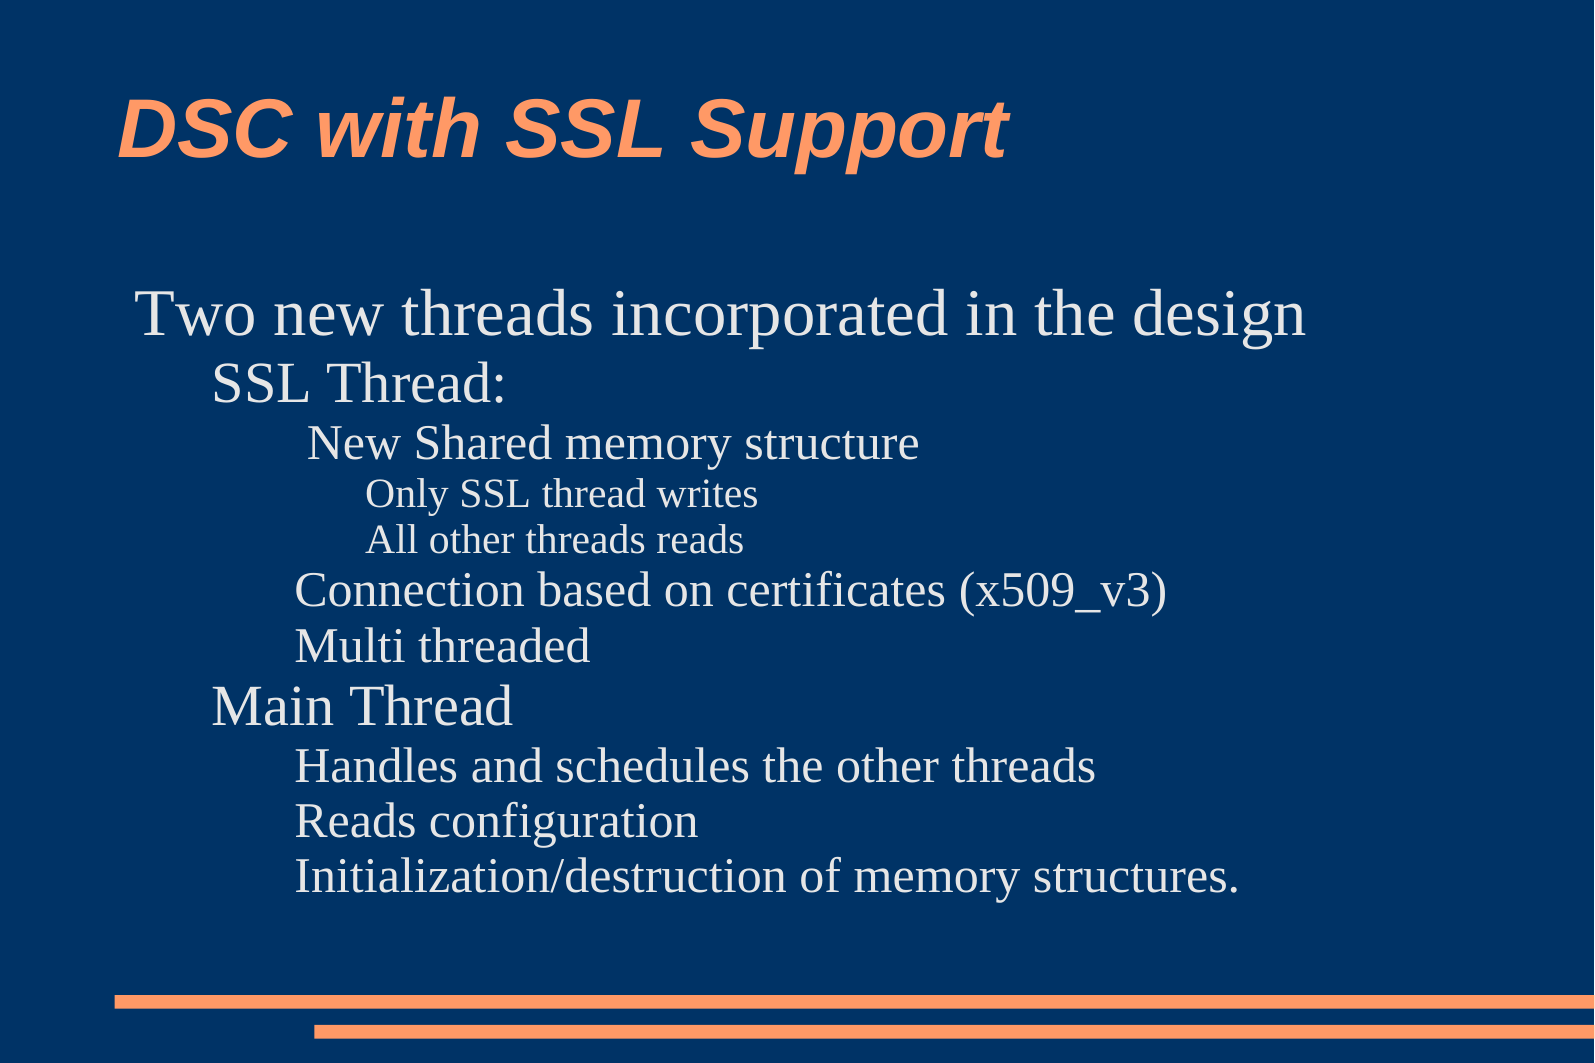

# DSC with SSL Support
Two new threads incorporated in the design
SSL Thread:
 New Shared memory structure
Only SSL thread writes
All other threads reads
Connection based on certificates (x509_v3)
Multi threaded
Main Thread
Handles and schedules the other threads
Reads configuration
Initialization/destruction of memory structures.